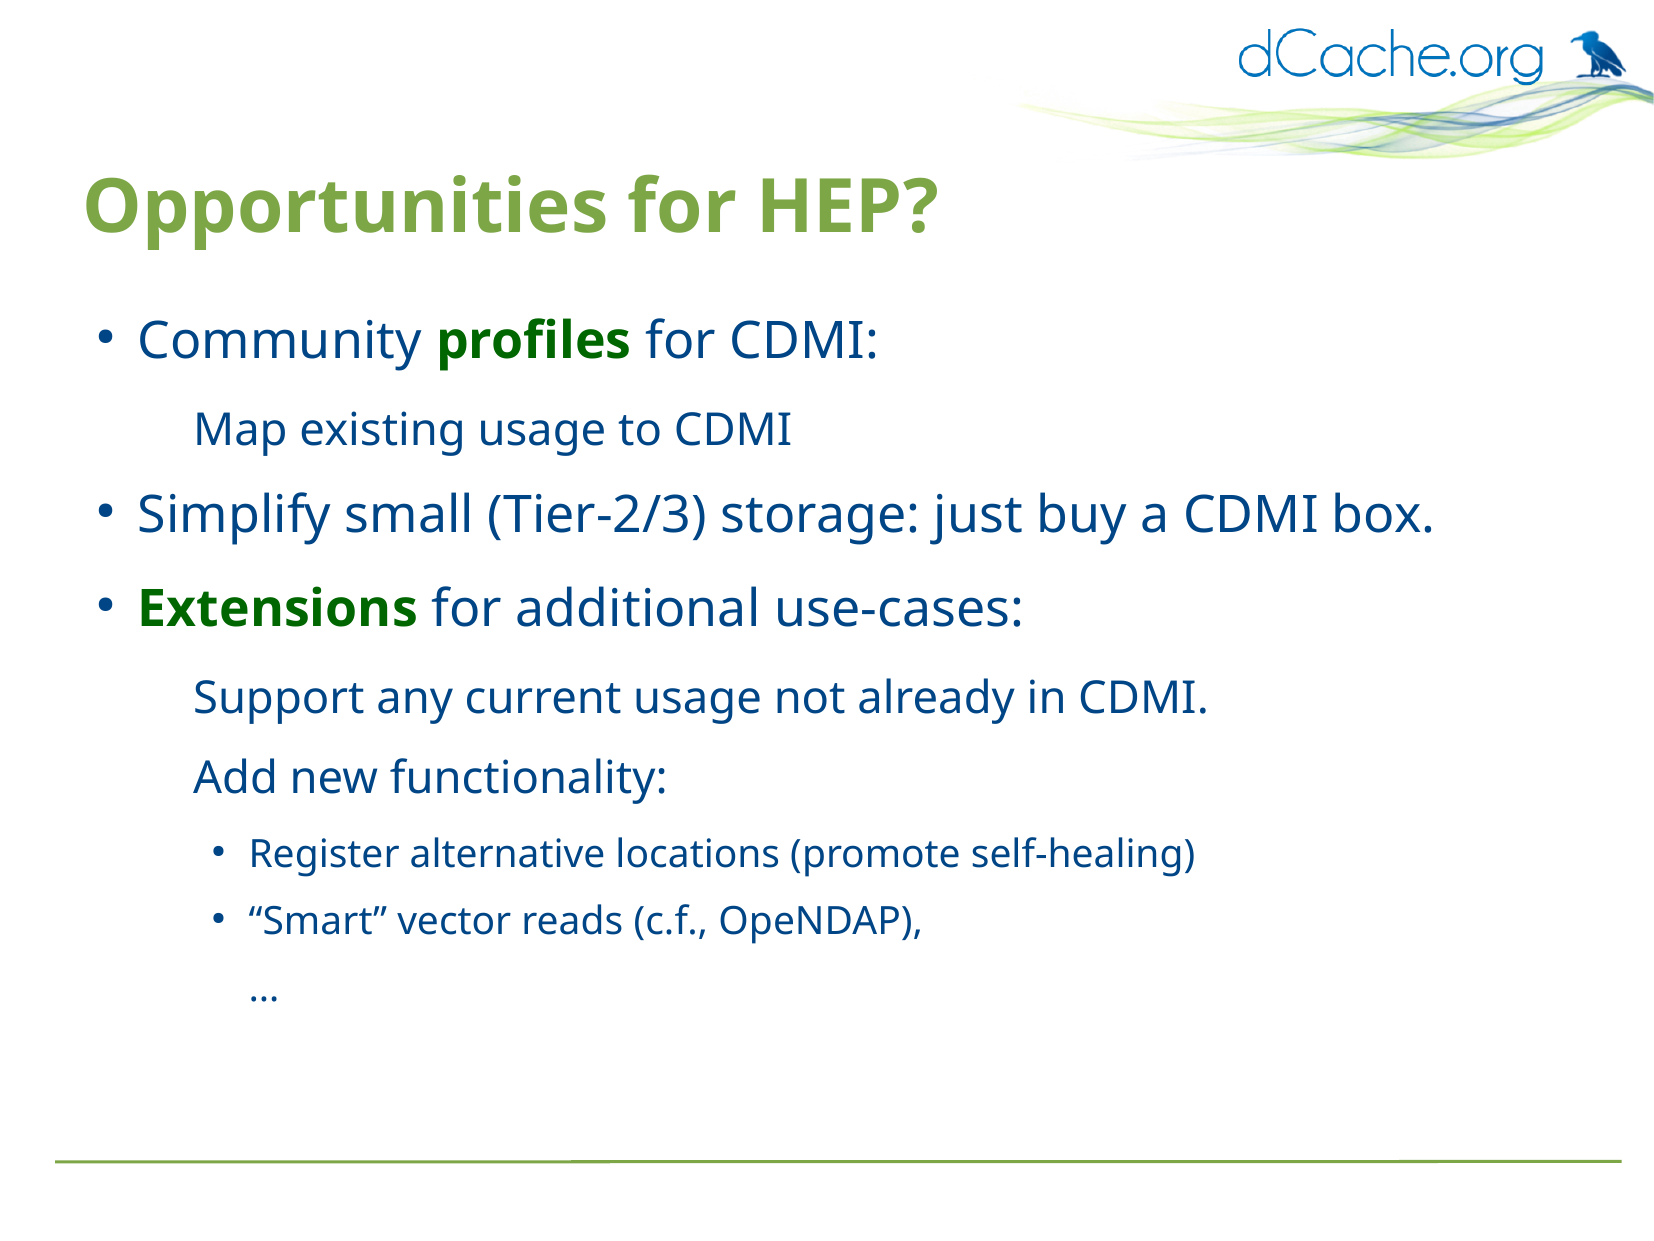

# Opportunities for HEP?
Community profiles for CDMI:
Map existing usage to CDMI
Simplify small (Tier-2/3) storage: just buy a CDMI box.
Extensions for additional use-cases:
Support any current usage not already in CDMI.
Add new functionality:
Register alternative locations (promote self-healing)
“Smart” vector reads (c.f., OpeNDAP),
…